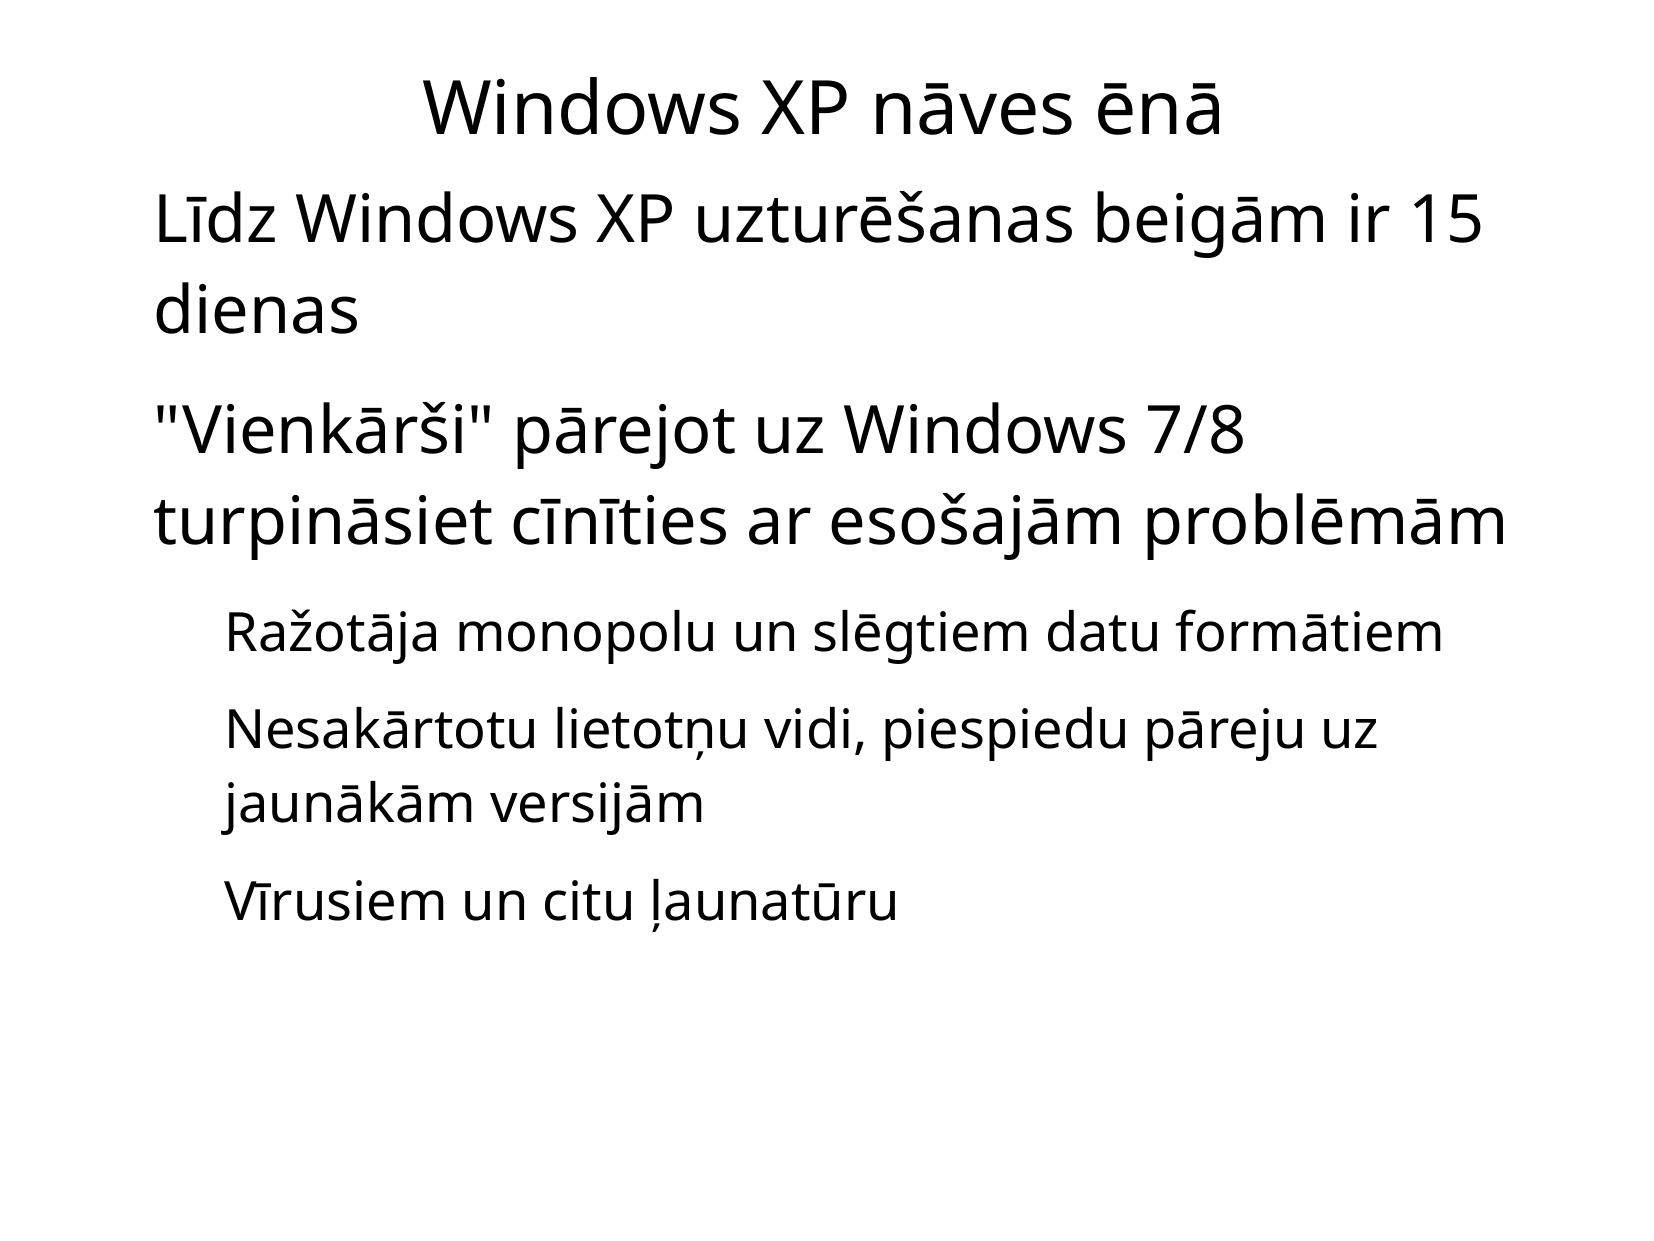

# Windows XP nāves ēnā
Līdz Windows XP uzturēšanas beigām ir 15 dienas
"Vienkārši" pārejot uz Windows 7/8 turpināsiet cīnīties ar esošajām problēmām
Ražotāja monopolu un slēgtiem datu formātiem
Nesakārtotu lietotņu vidi, piespiedu pāreju uz jaunākām versijām
Vīrusiem un citu ļaunatūru